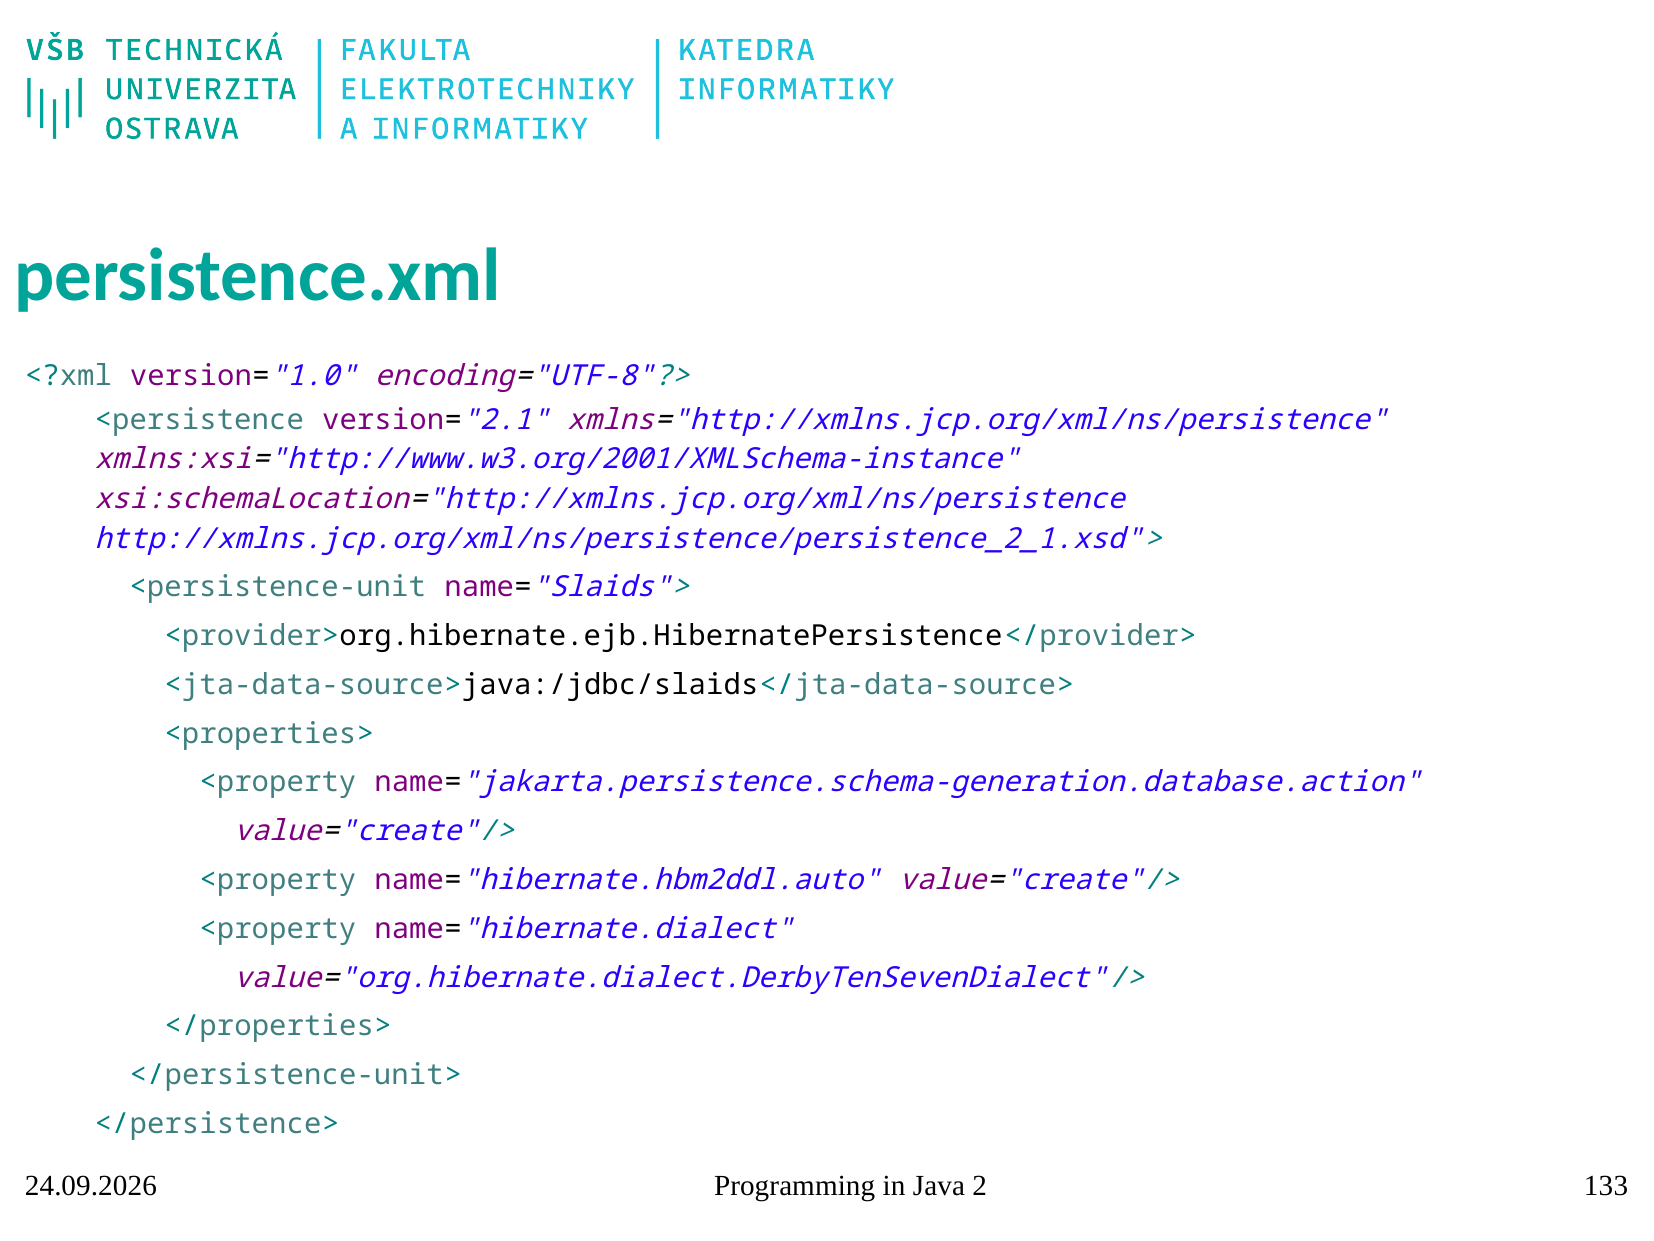

# persistence.xml
<?xml version="1.0" encoding="UTF-8"?>
<persistence version="2.1" xmlns="http://xmlns.jcp.org/xml/ns/persistence" xmlns:xsi="http://www.w3.org/2001/XMLSchema-instance" xsi:schemaLocation="http://xmlns.jcp.org/xml/ns/persistence http://xmlns.jcp.org/xml/ns/persistence/persistence_2_1.xsd">
<persistence-unit name="Slaids">
 <provider>org.hibernate.ejb.HibernatePersistence</provider>
 <jta-data-source>java:/jdbc/slaids</jta-data-source>
 <properties>
 <property name="jakarta.persistence.schema-generation.database.action"
 value="create"/>
 <property name="hibernate.hbm2ddl.auto" value="create"/>
 <property name="hibernate.dialect"
 value="org.hibernate.dialect.DerbyTenSevenDialect"/>
 </properties>
 </persistence-unit>
</persistence>
Programming in Java 2
133